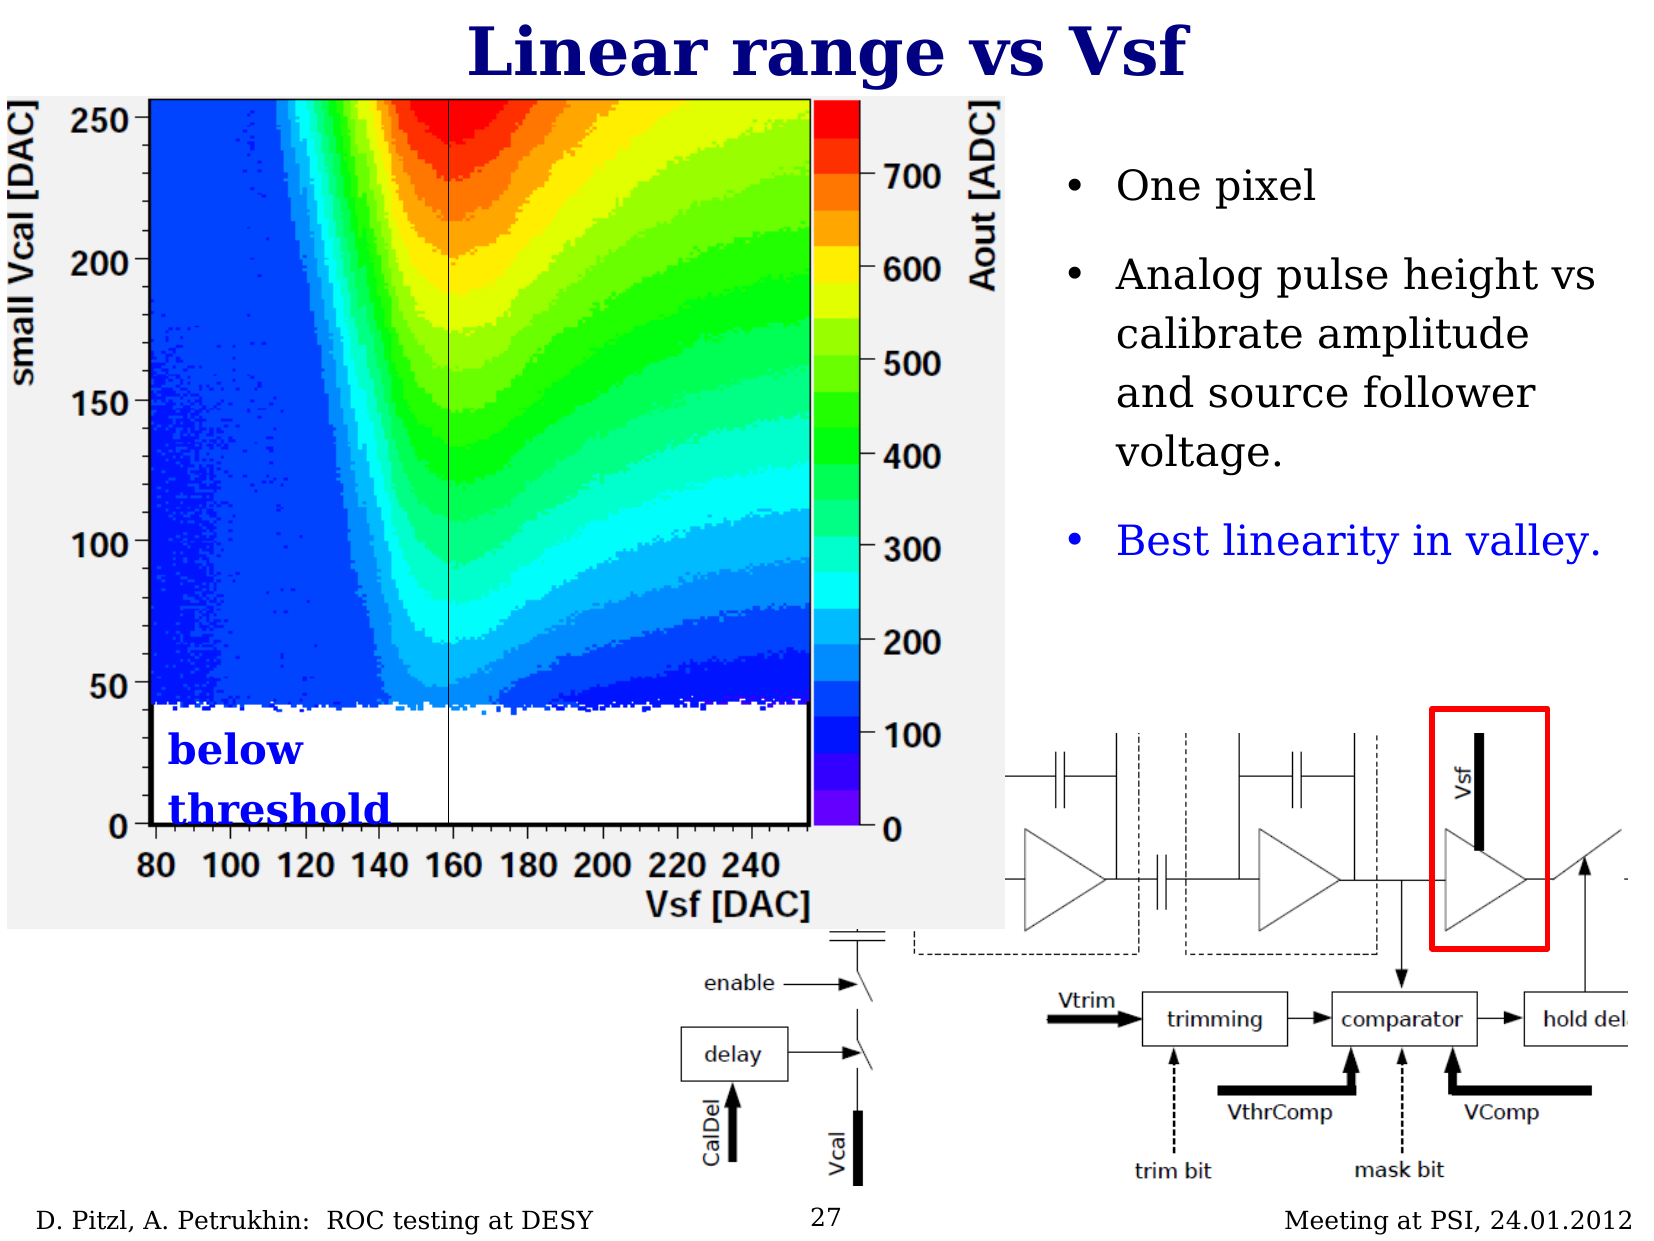

# Linear range vs Vsf
One pixel
Analog pulse height vs calibrate amplitude and source follower voltage.
Best linearity in valley.
below
threshold